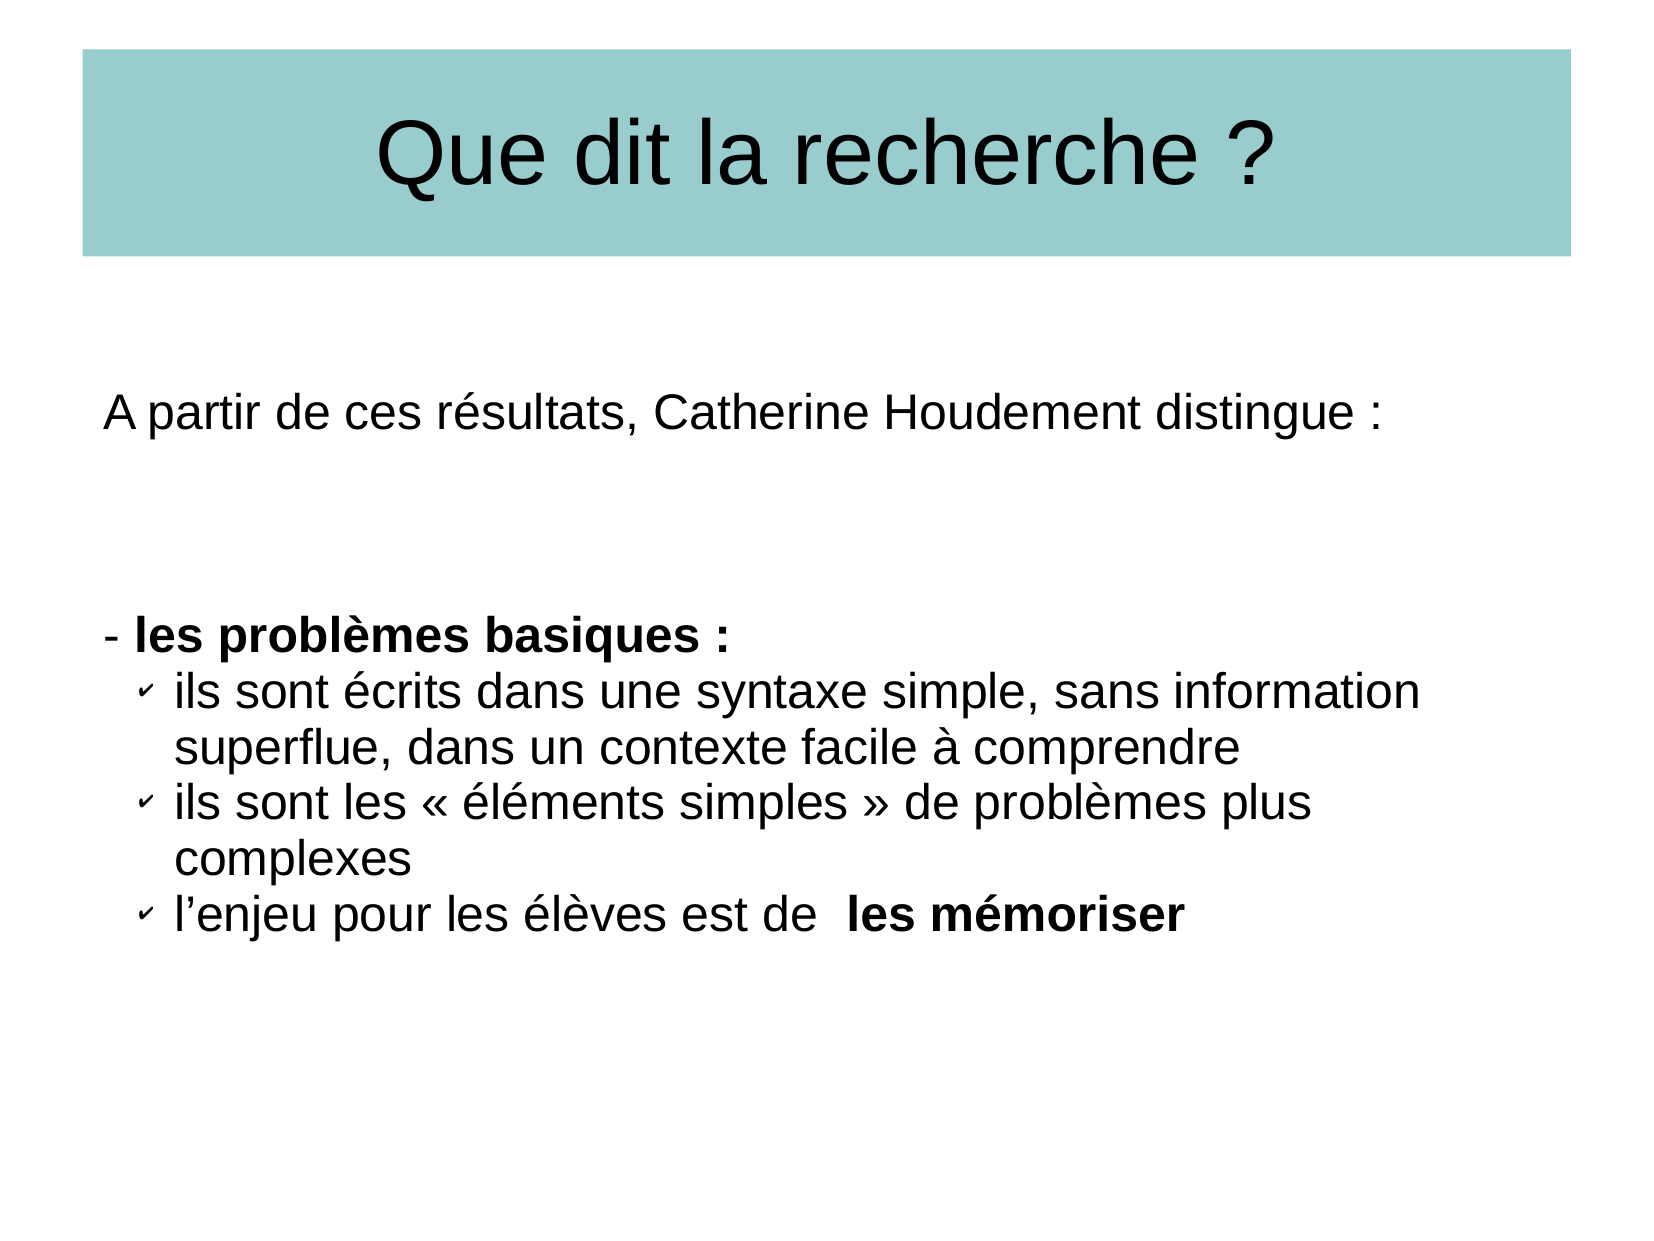

# Que dit la recherche ?
A partir de ces résultats, Catherine Houdement distingue :
- les problèmes basiques :
ils sont écrits dans une syntaxe simple, sans information superflue, dans un contexte facile à comprendre
ils sont les « éléments simples » de problèmes plus complexes
l’enjeu pour les élèves est de les mémoriser